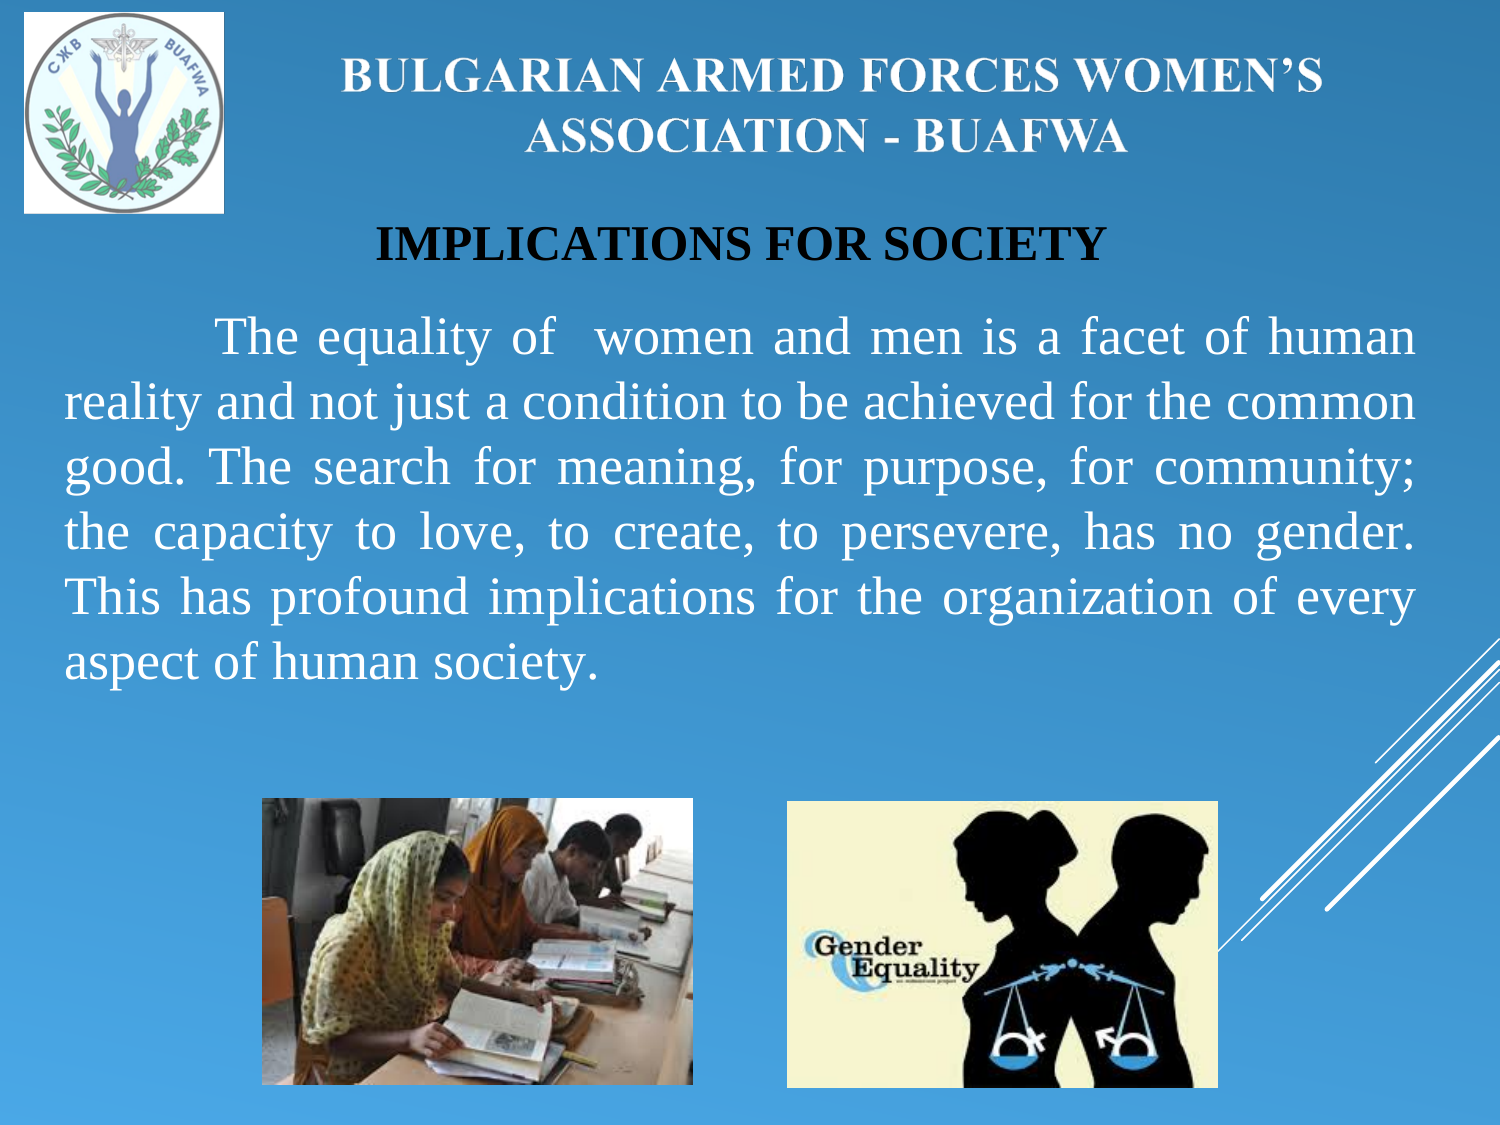

IMPLICATIONS FOR SOCIETY
	The equality of women and men is a facet of human reality and not just a condition to be achieved for the common good. The search for meaning, for purpose, for community; the capacity to love, to create, to persevere, has no gender. This has profound implications for the organization of every aspect of human society.